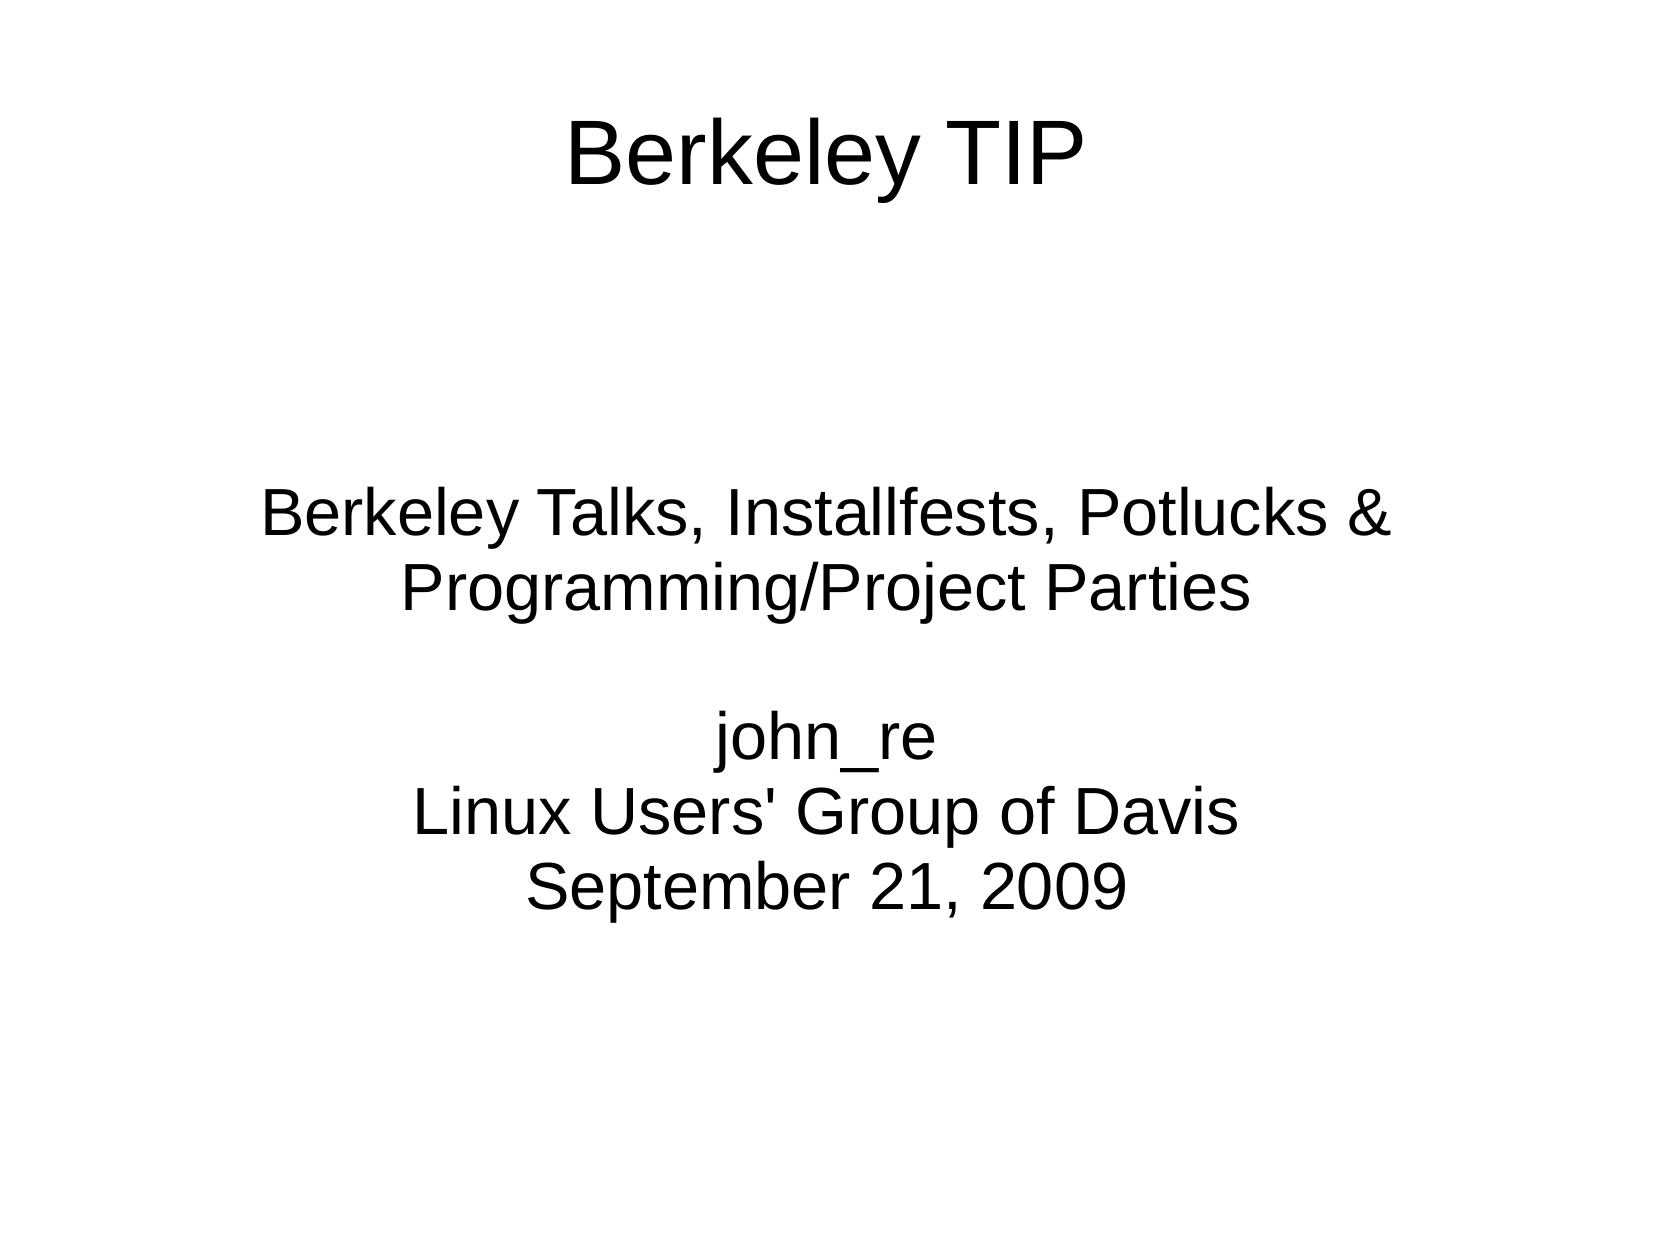

# Berkeley TIP
Berkeley Talks, Installfests, Potlucks & Programming/Project Parties
john_re
Linux Users' Group of Davis
September 21, 2009